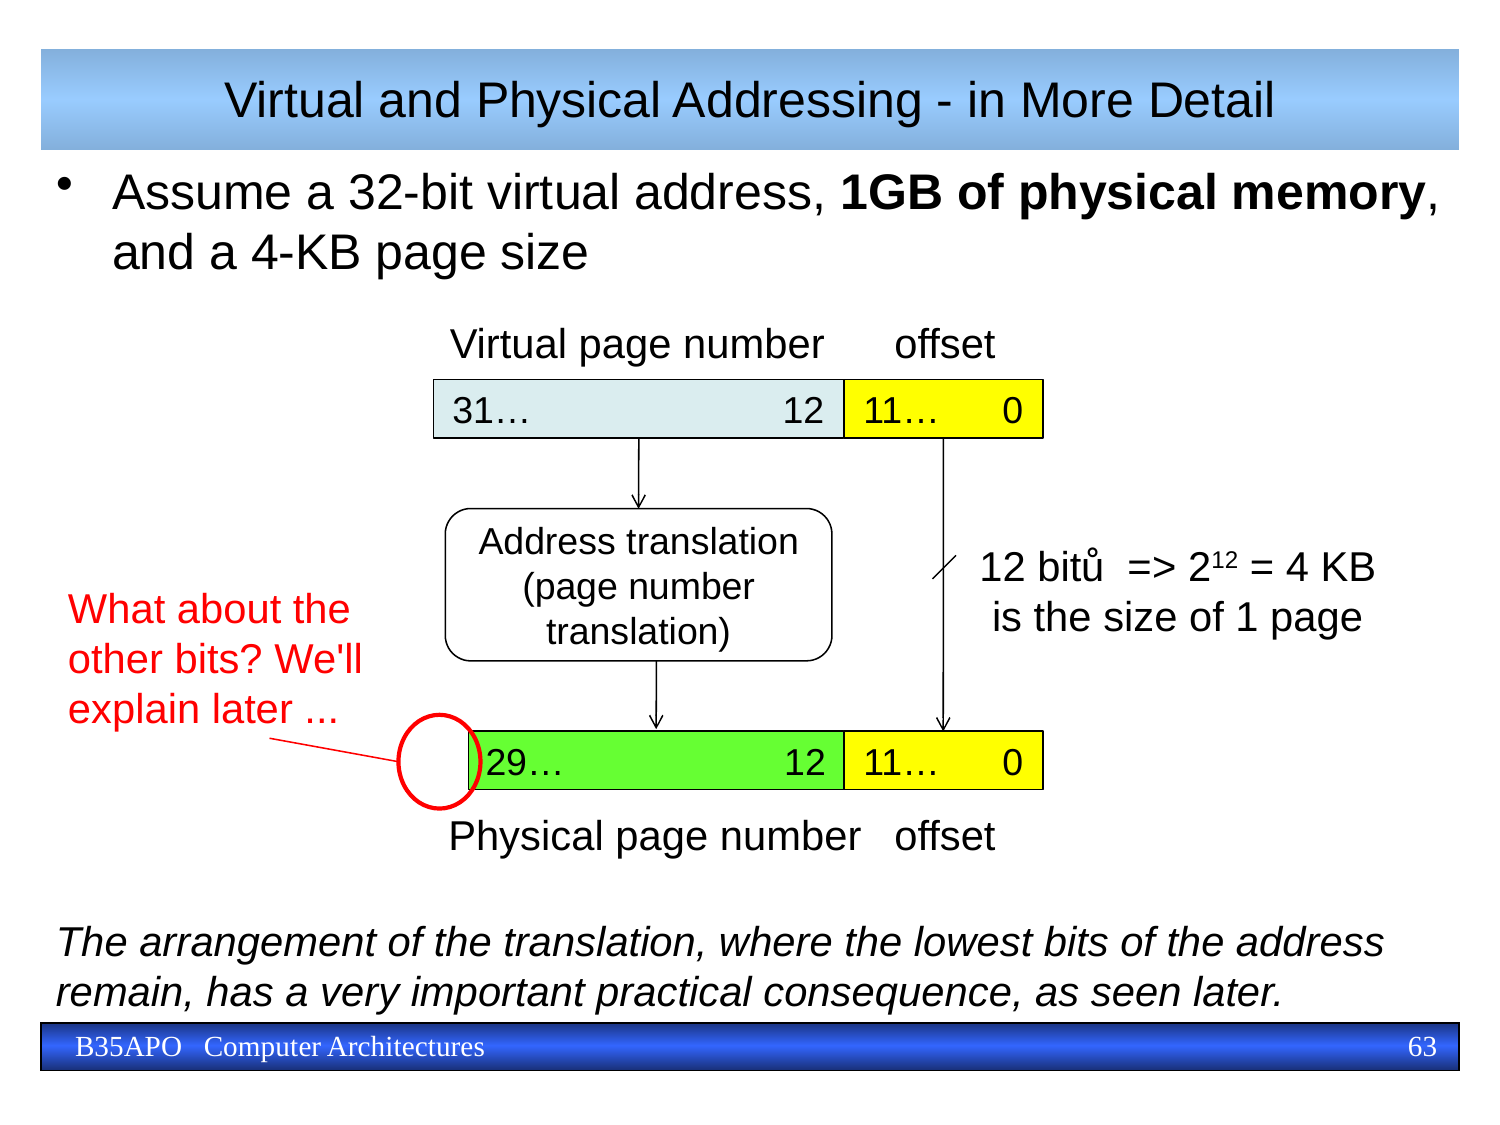

# Virtual and Physical Addressing - in More Detail
Assume a 32-bit virtual address, 1GB of physical memory, and a 4-KB page size
Virtual page number
offset
31… 12
11… 0
Address translation (page number translation)
29… 12
11… 0
Physical page number
offset
12 bitů => 212 = 4 KB is the size of 1 page
What about the other bits? We'll explain later ...
The arrangement of the translation, where the lowest bits of the address remain, has a very important practical consequence, as seen later.
B35APO Computer Architectures
63